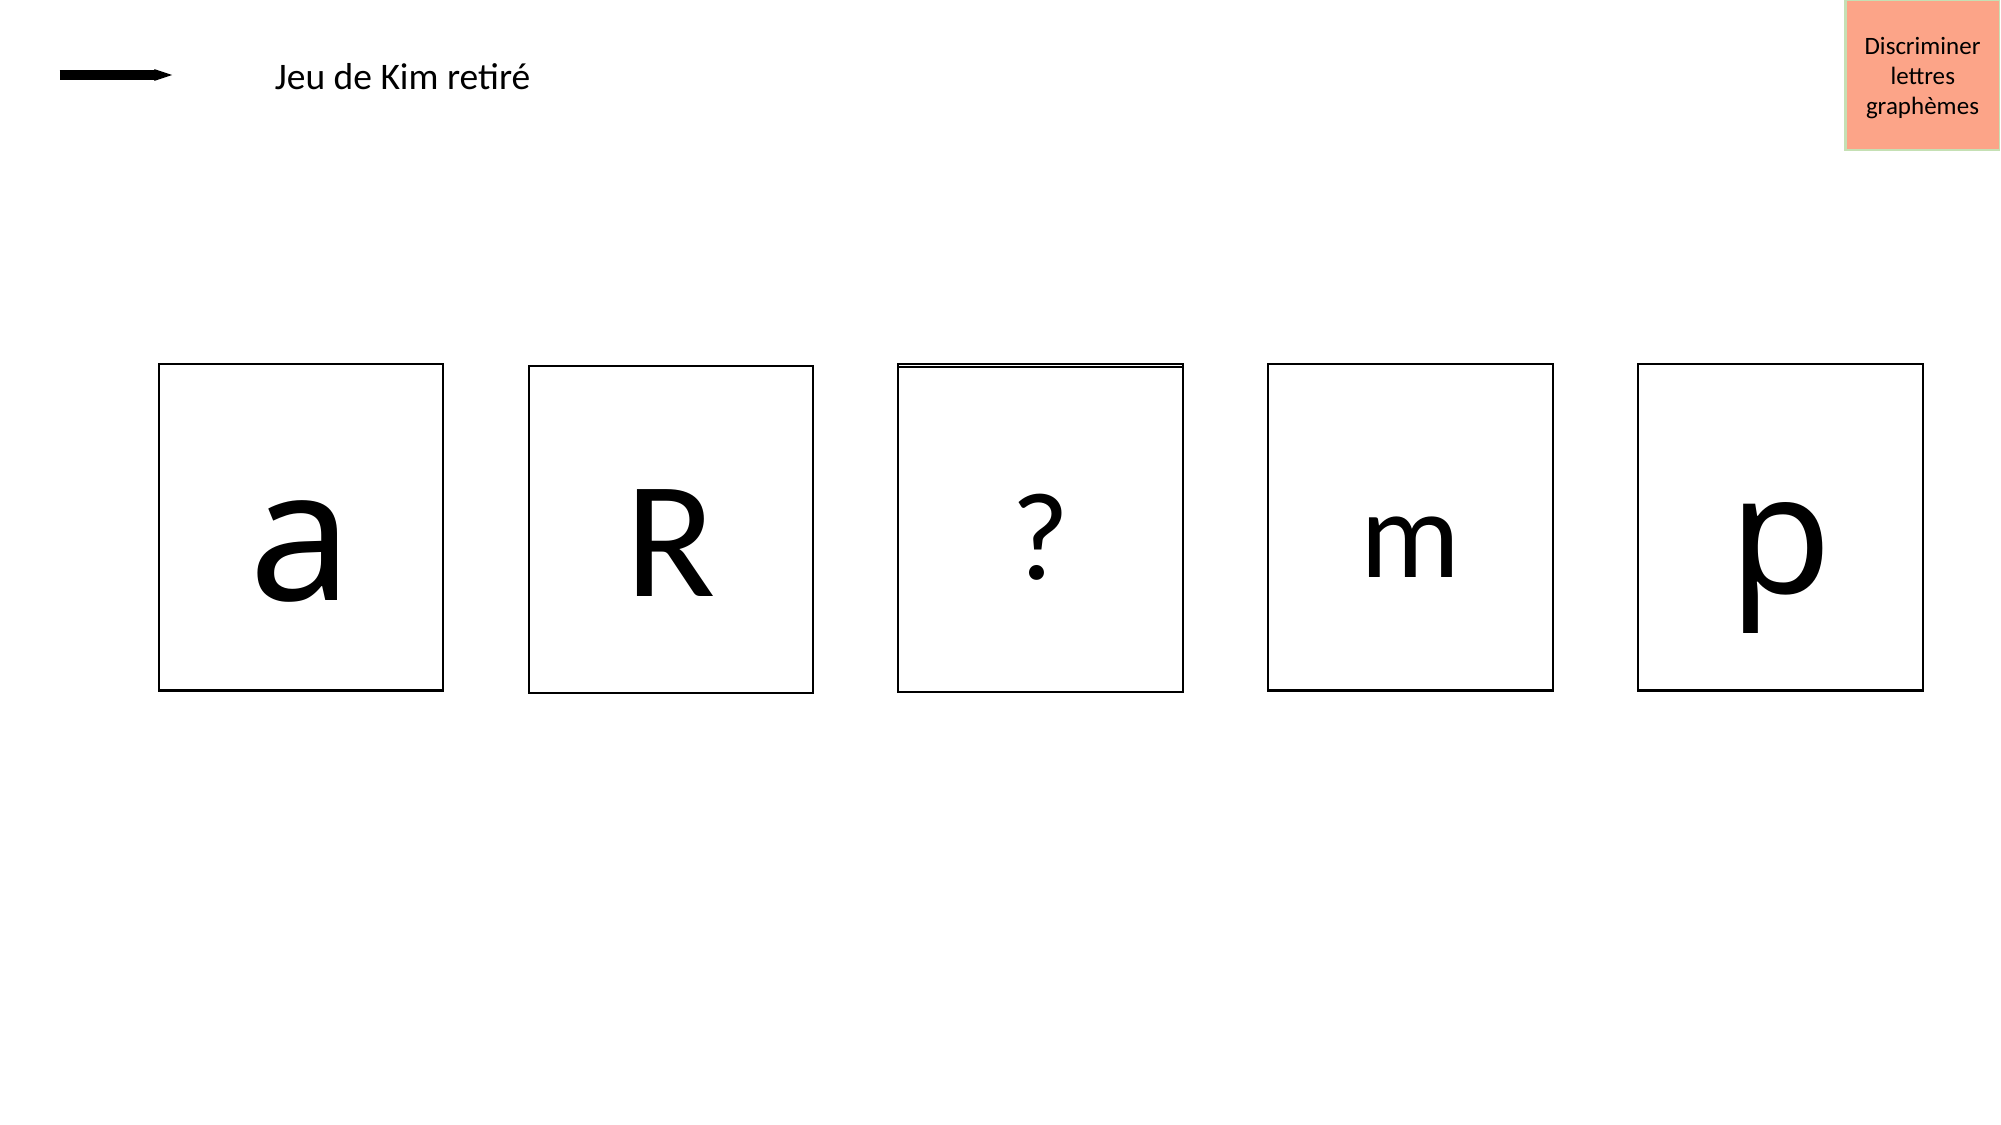

Discriminer lettres graphèmes
Jeu de Kim retiré
a
i
m
p
R
?